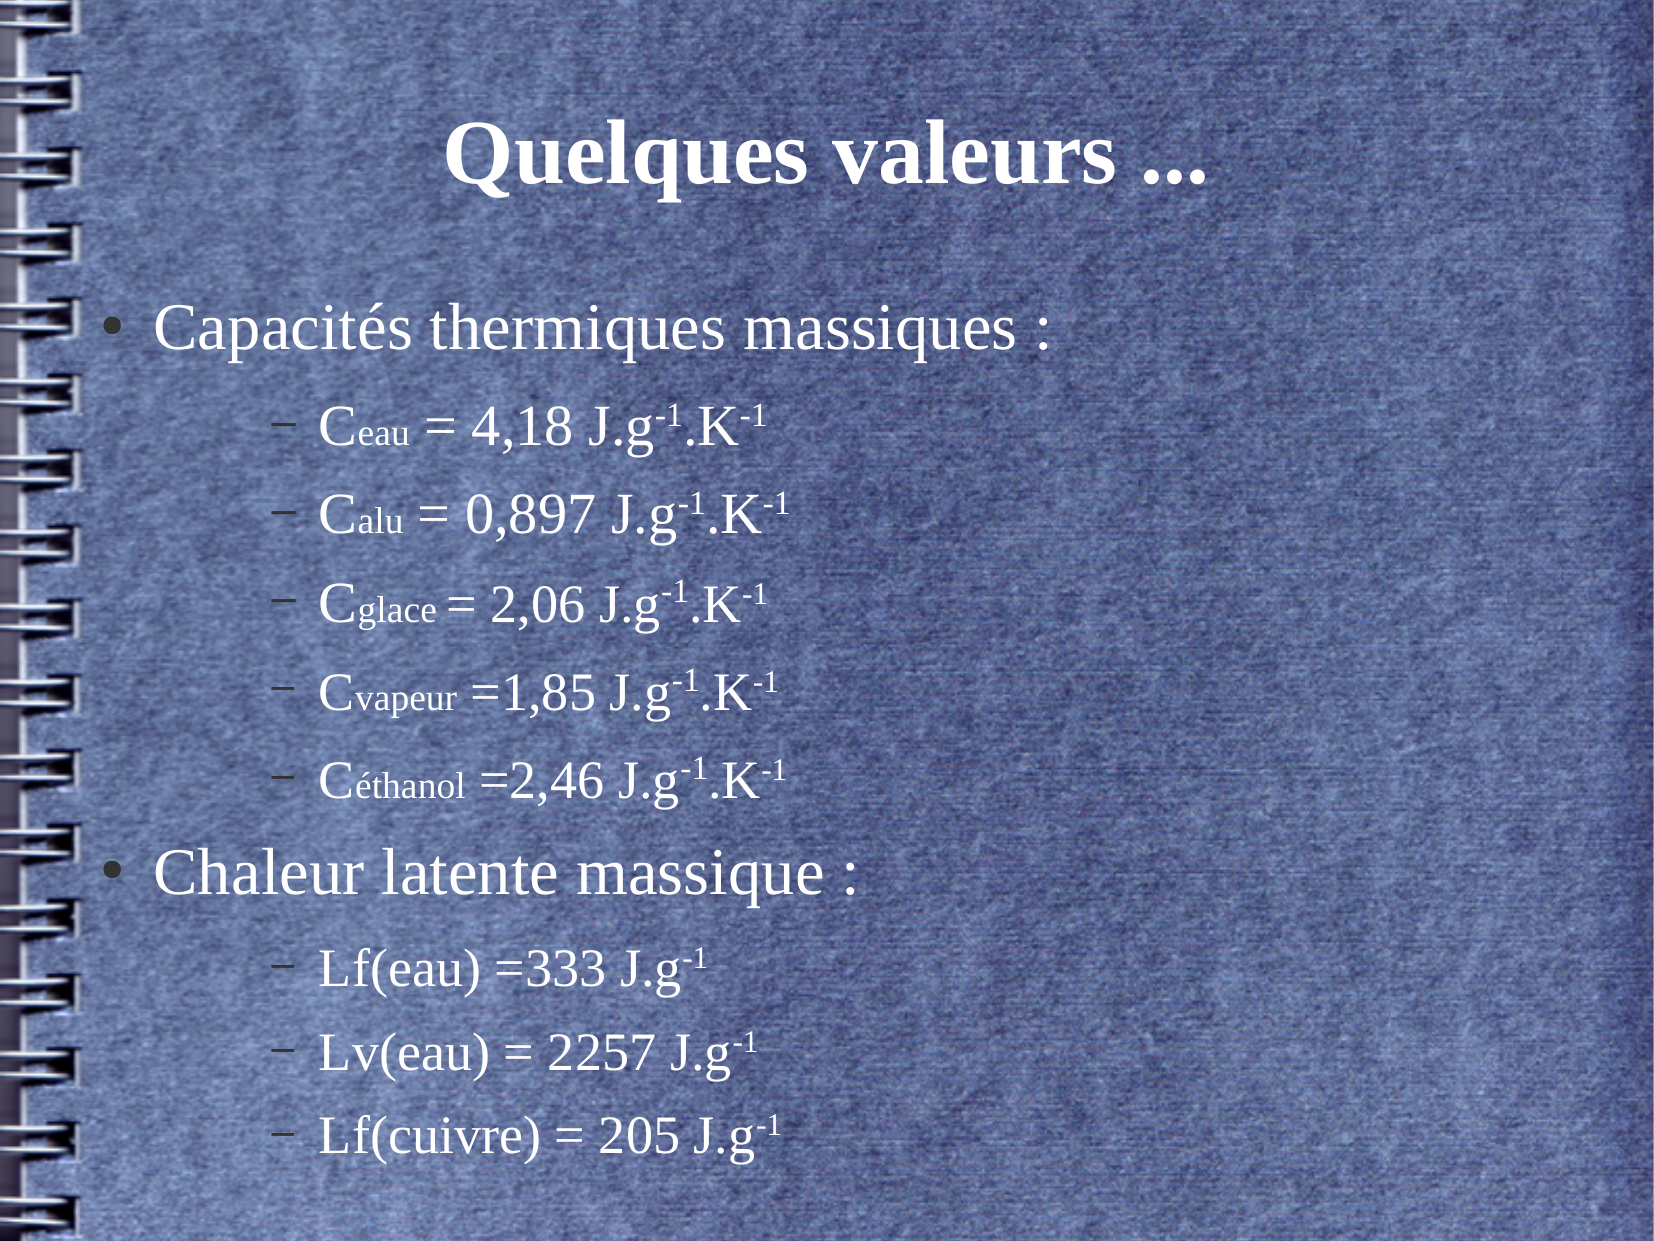

# Quelques valeurs ...
Capacités thermiques massiques :
Ceau = 4,18 J.g-1.K-1
Calu = 0,897 J.g-1.K-1
Cglace = 2,06 J.g-1.K-1
Cvapeur =1,85 J.g-1.K-1
Céthanol =2,46 J.g-1.K-1
Chaleur latente massique :
Lf(eau) =333 J.g-1
Lv(eau) = 2257 J.g-1
Lf(cuivre) = 205 J.g-1